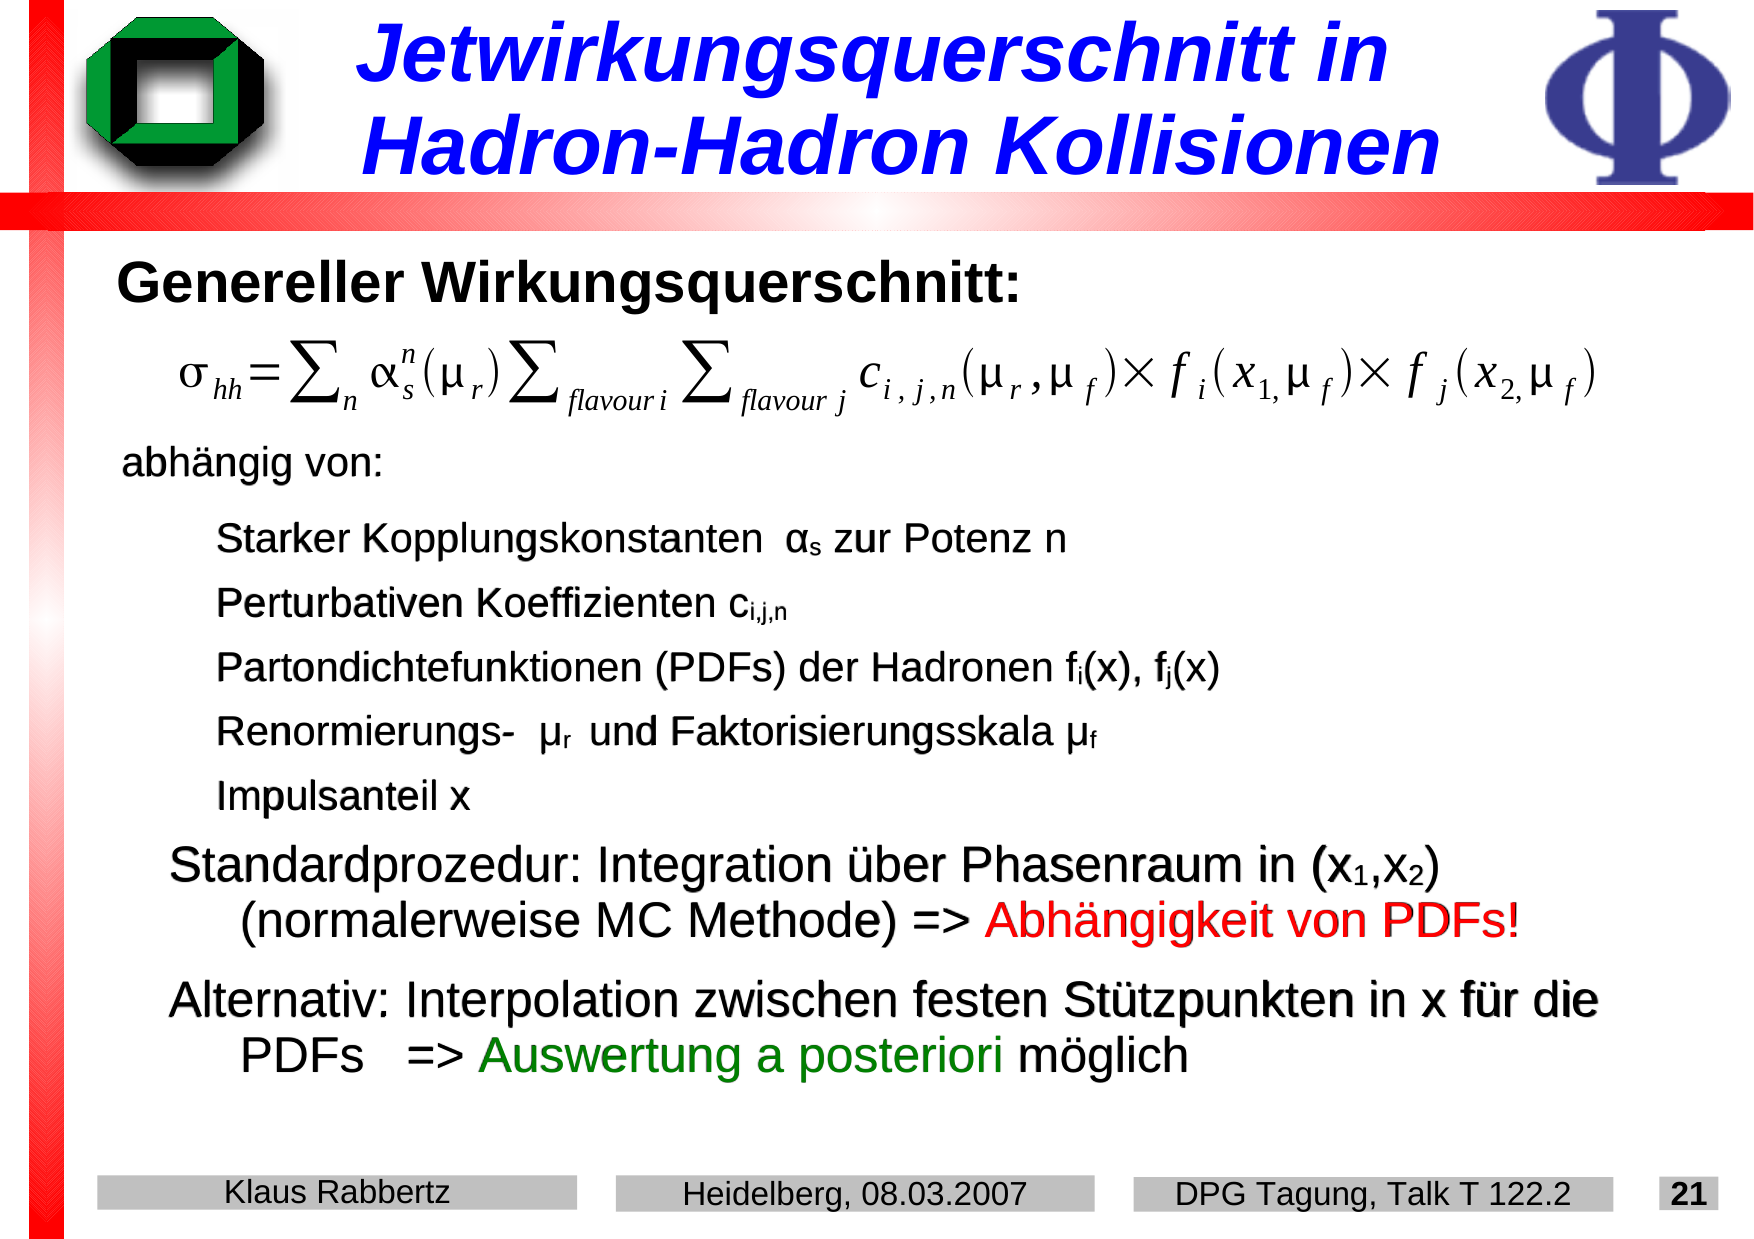

# Jetwirkungsquerschnitt in Hadron-Hadron Kollisionen
Genereller Wirkungsquerschnitt:
abhängig von:
Starker Kopplungskonstanten αs zur Potenz n
Perturbativen Koeffizienten ci,j,n
Partondichtefunktionen (PDFs) der Hadronen fi(x), fj(x)
Renormierungs- μr und Faktorisierungsskala μf
Impulsanteil x
Standardprozedur: Integration über Phasenraum in (x1,x2) (normalerweise MC Methode) => Abhängigkeit von PDFs!
Alternativ: Interpolation zwischen festen Stützpunkten in x für die PDFs => Auswertung a posteriori möglich